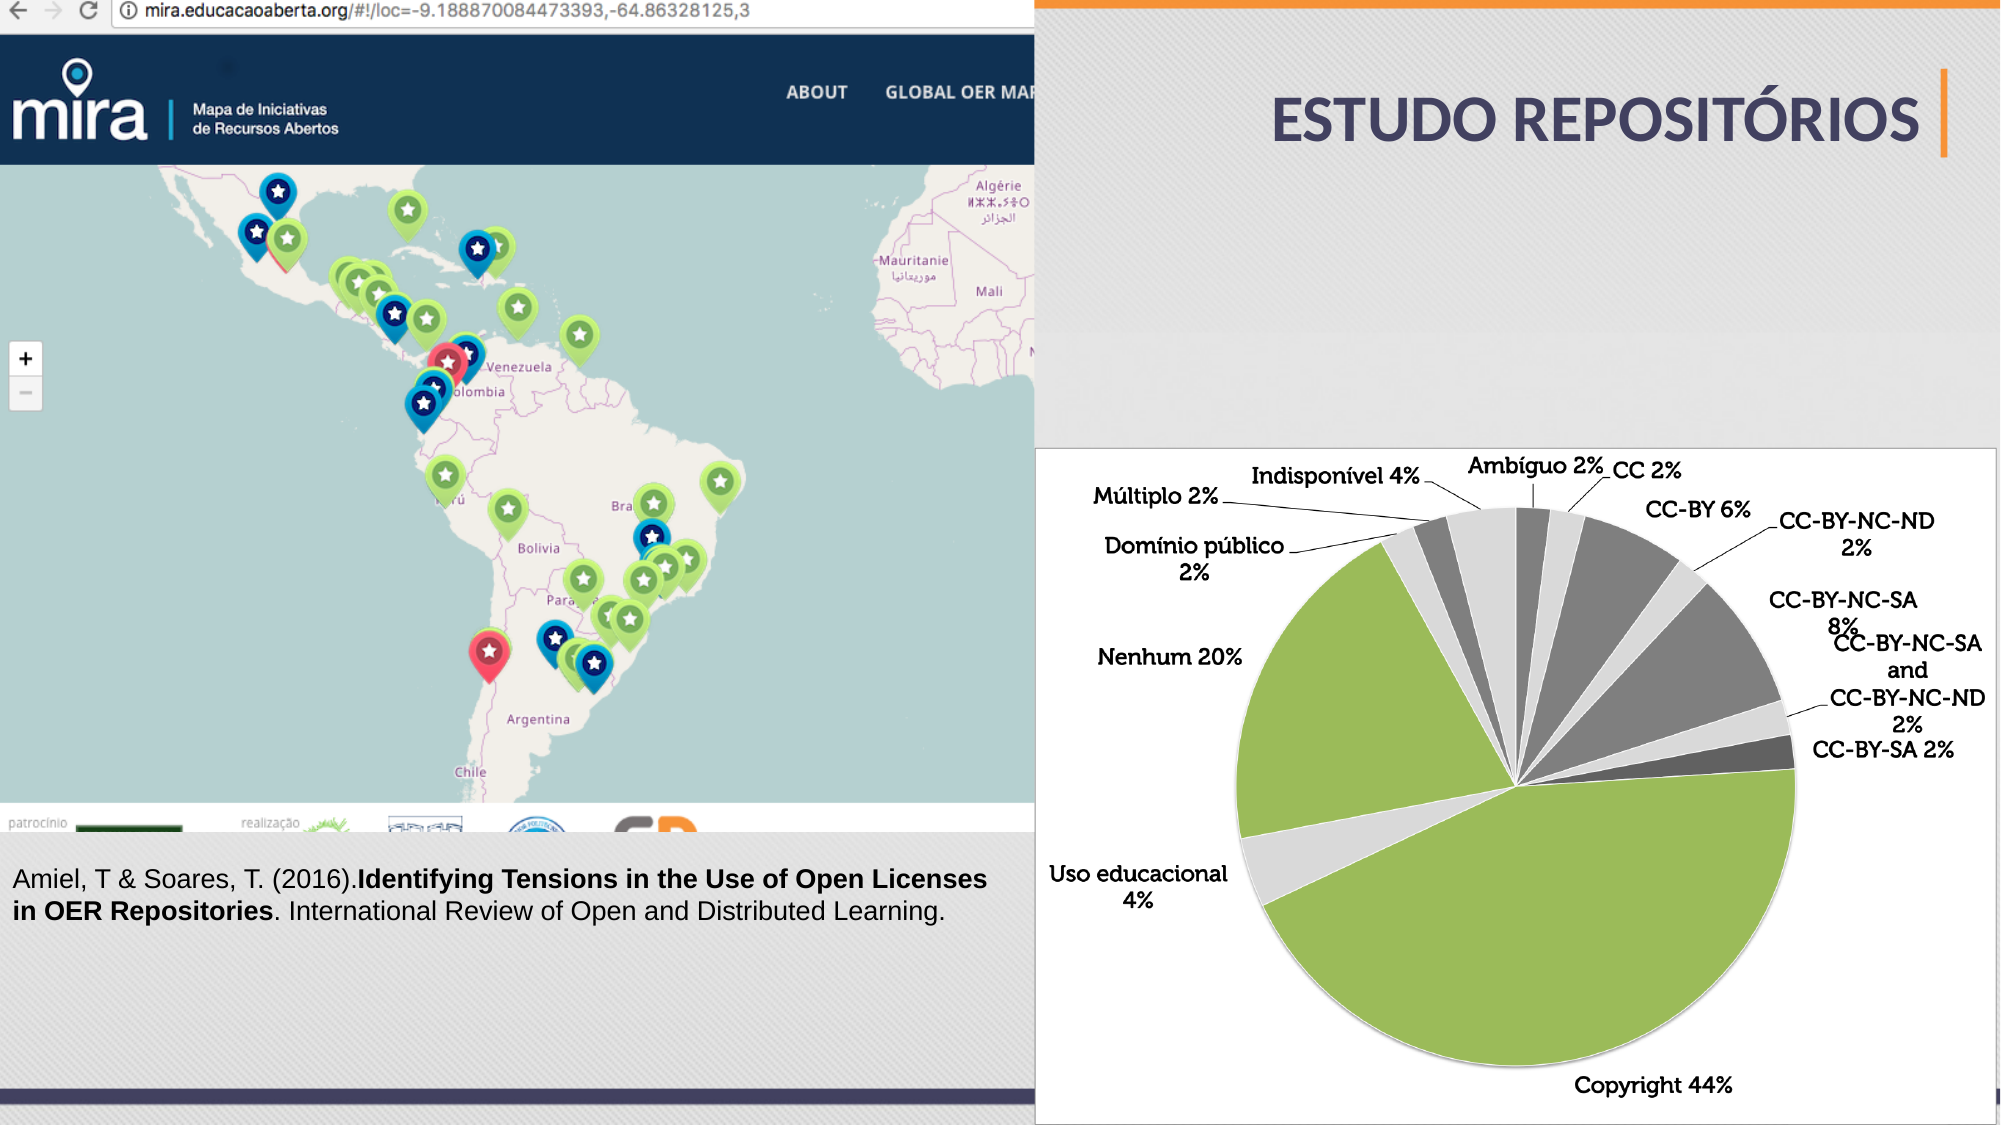

ESTUDO REPOSITÓRIOS|
Amiel, T & Soares, T. (2016).Identifying Tensions in the Use of Open Licenses in OER Repositories. International Review of Open and Distributed Learning.